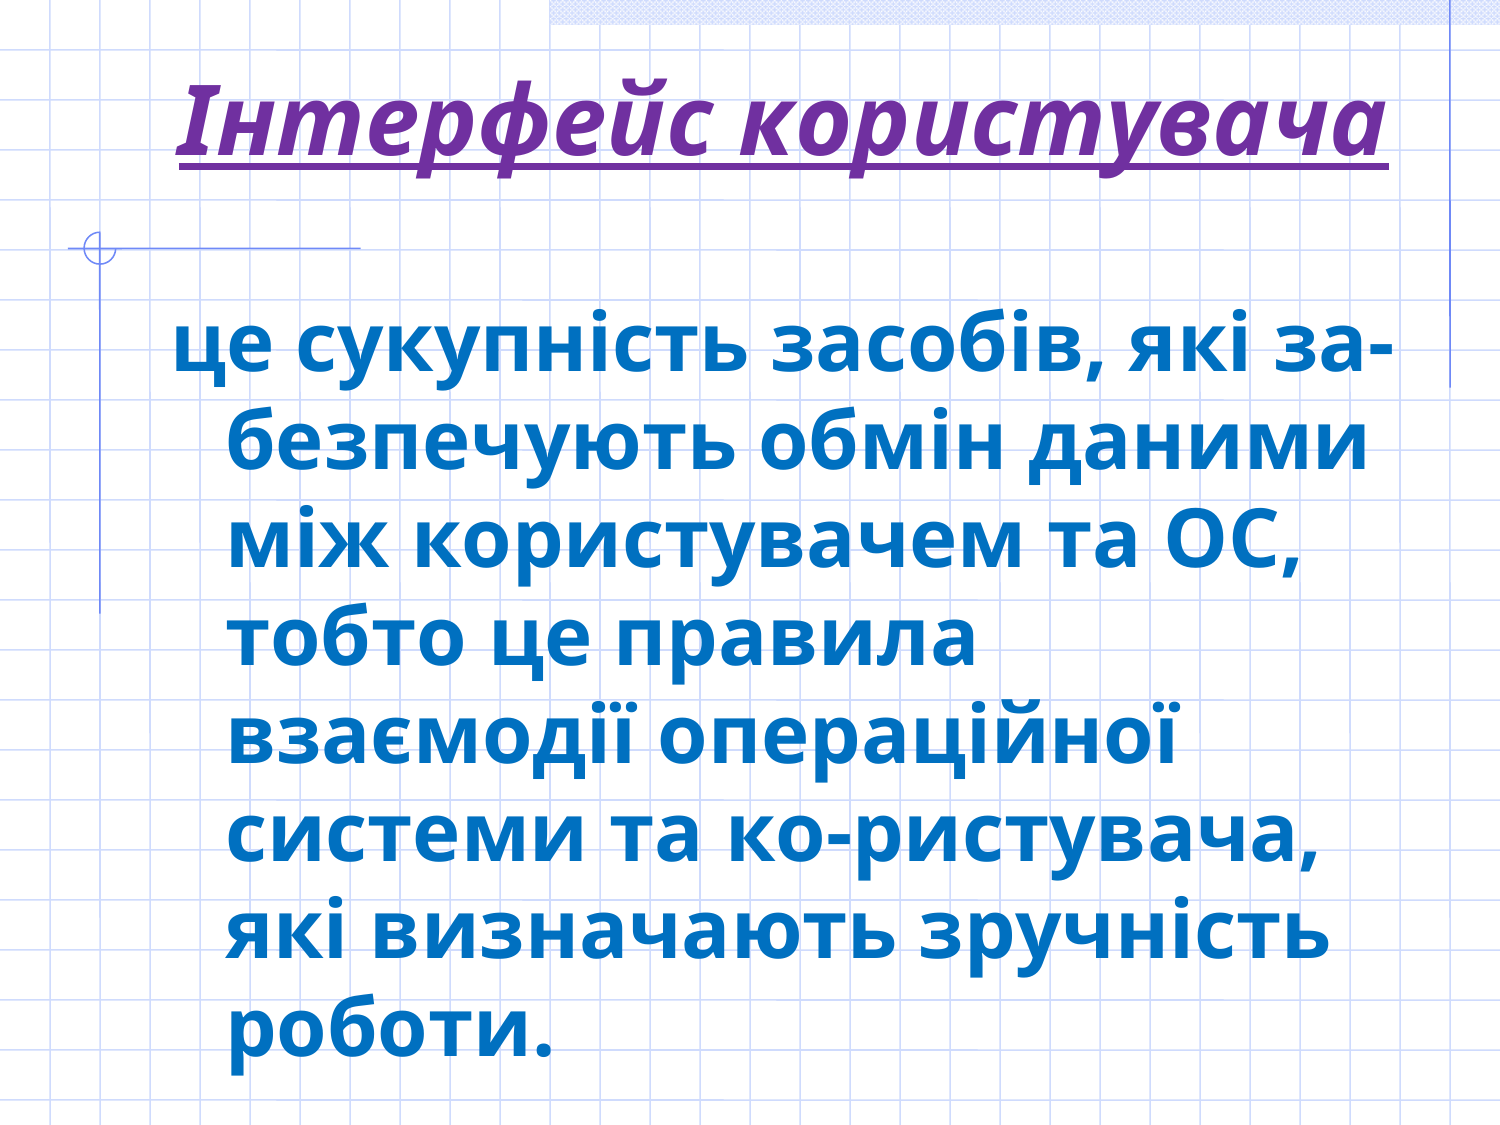

# Інтерфейс користувача
це сукупність засобів, які за-безпечують обмін даними між користувачем та ОС, тобто це правила взаємодії операційної системи та ко-ристувача, які визначають зручність роботи.